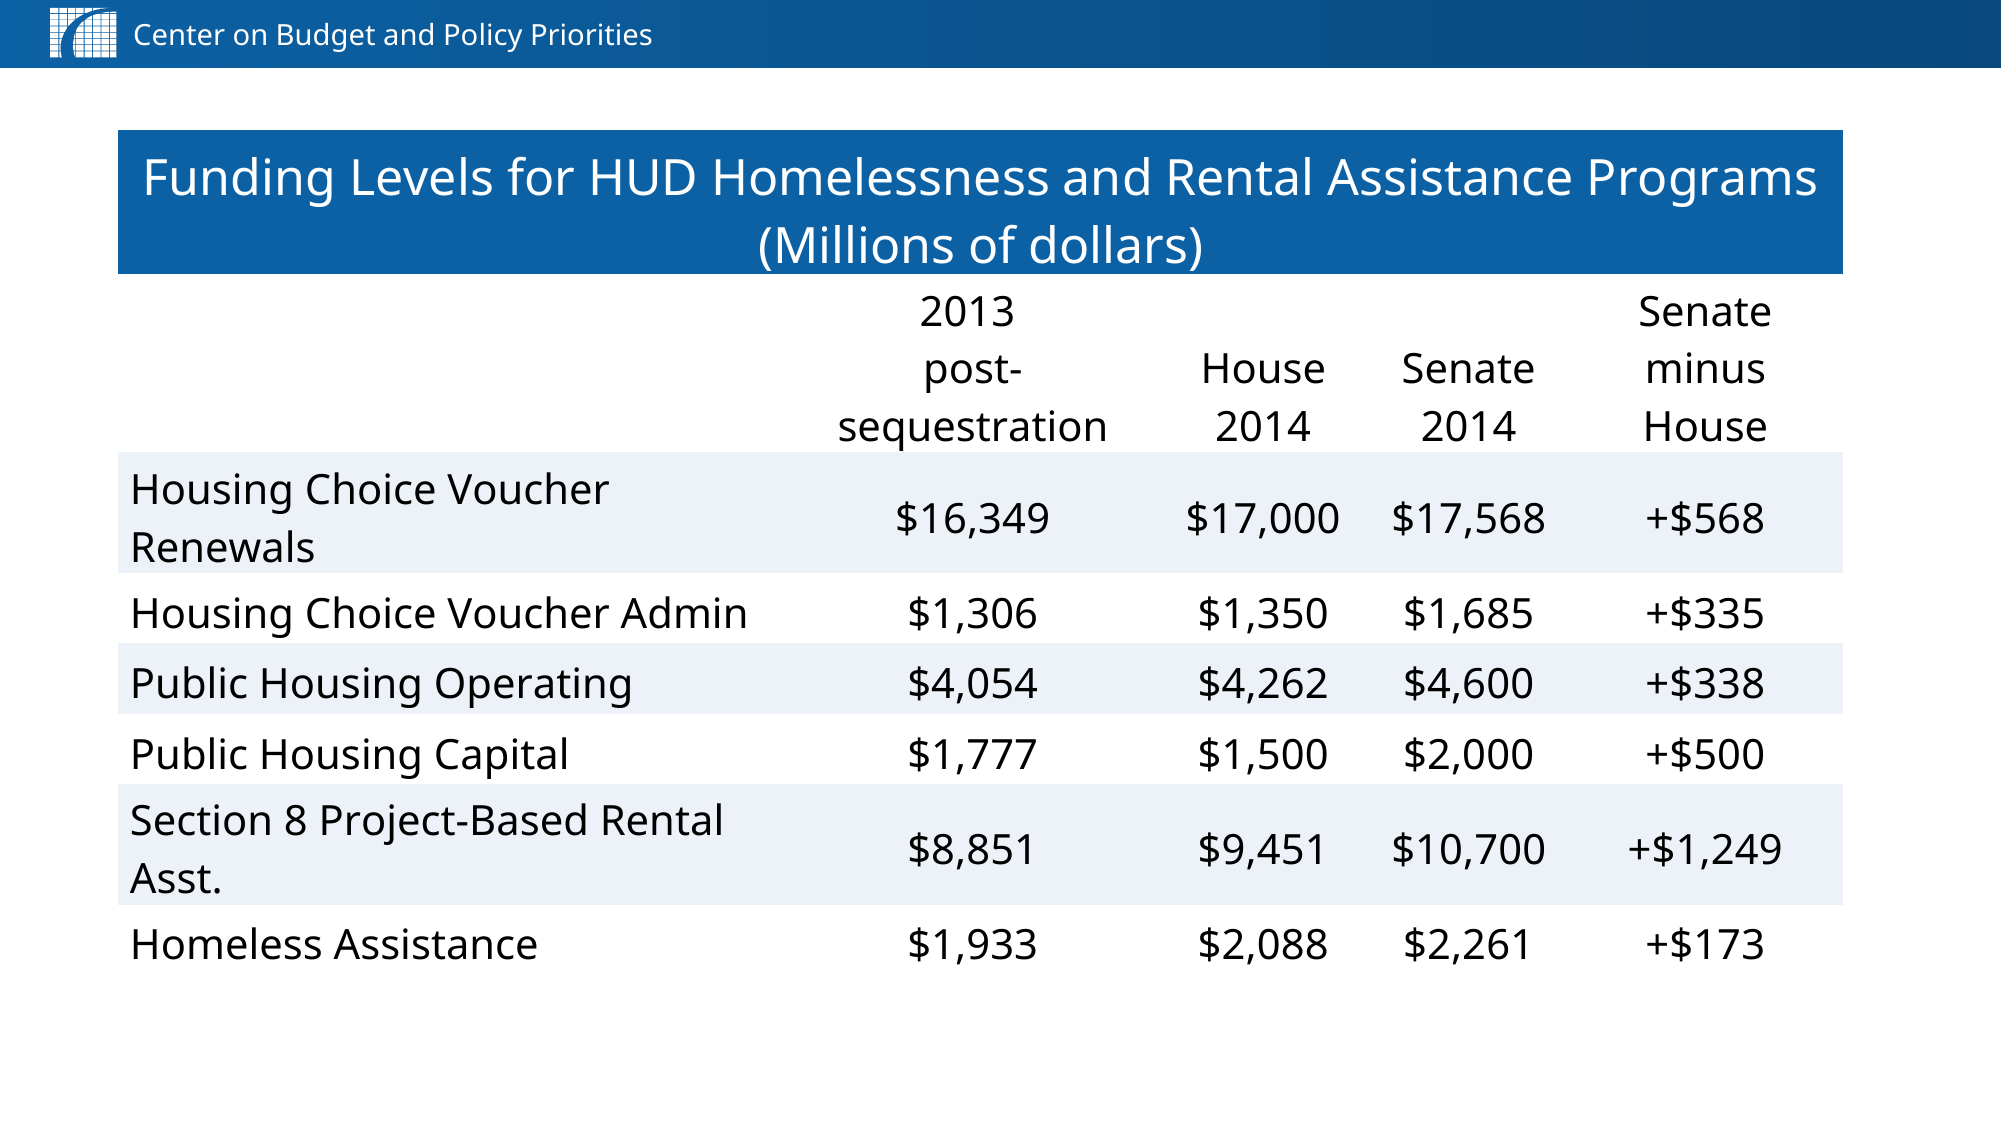

| Funding Levels for HUD Homelessness and Rental Assistance Programs (Millions of dollars) | | | | |
| --- | --- | --- | --- | --- |
| | 2013 post-sequestration | House 2014 | Senate 2014 | Senate minus House |
| Housing Choice Voucher Renewals | $16,349 | $17,000 | $17,568 | +$568 |
| Housing Choice Voucher Admin | $1,306 | $1,350 | $1,685 | +$335 |
| Public Housing Operating | $4,054 | $4,262 | $4,600 | +$338 |
| Public Housing Capital | $1,777 | $1,500 | $2,000 | +$500 |
| Section 8 Project-Based Rental Asst. | $8,851 | $9,451 | $10,700 | +$1,249 |
| Homeless Assistance | $1,933 | $2,088 | $2,261 | +$173 |